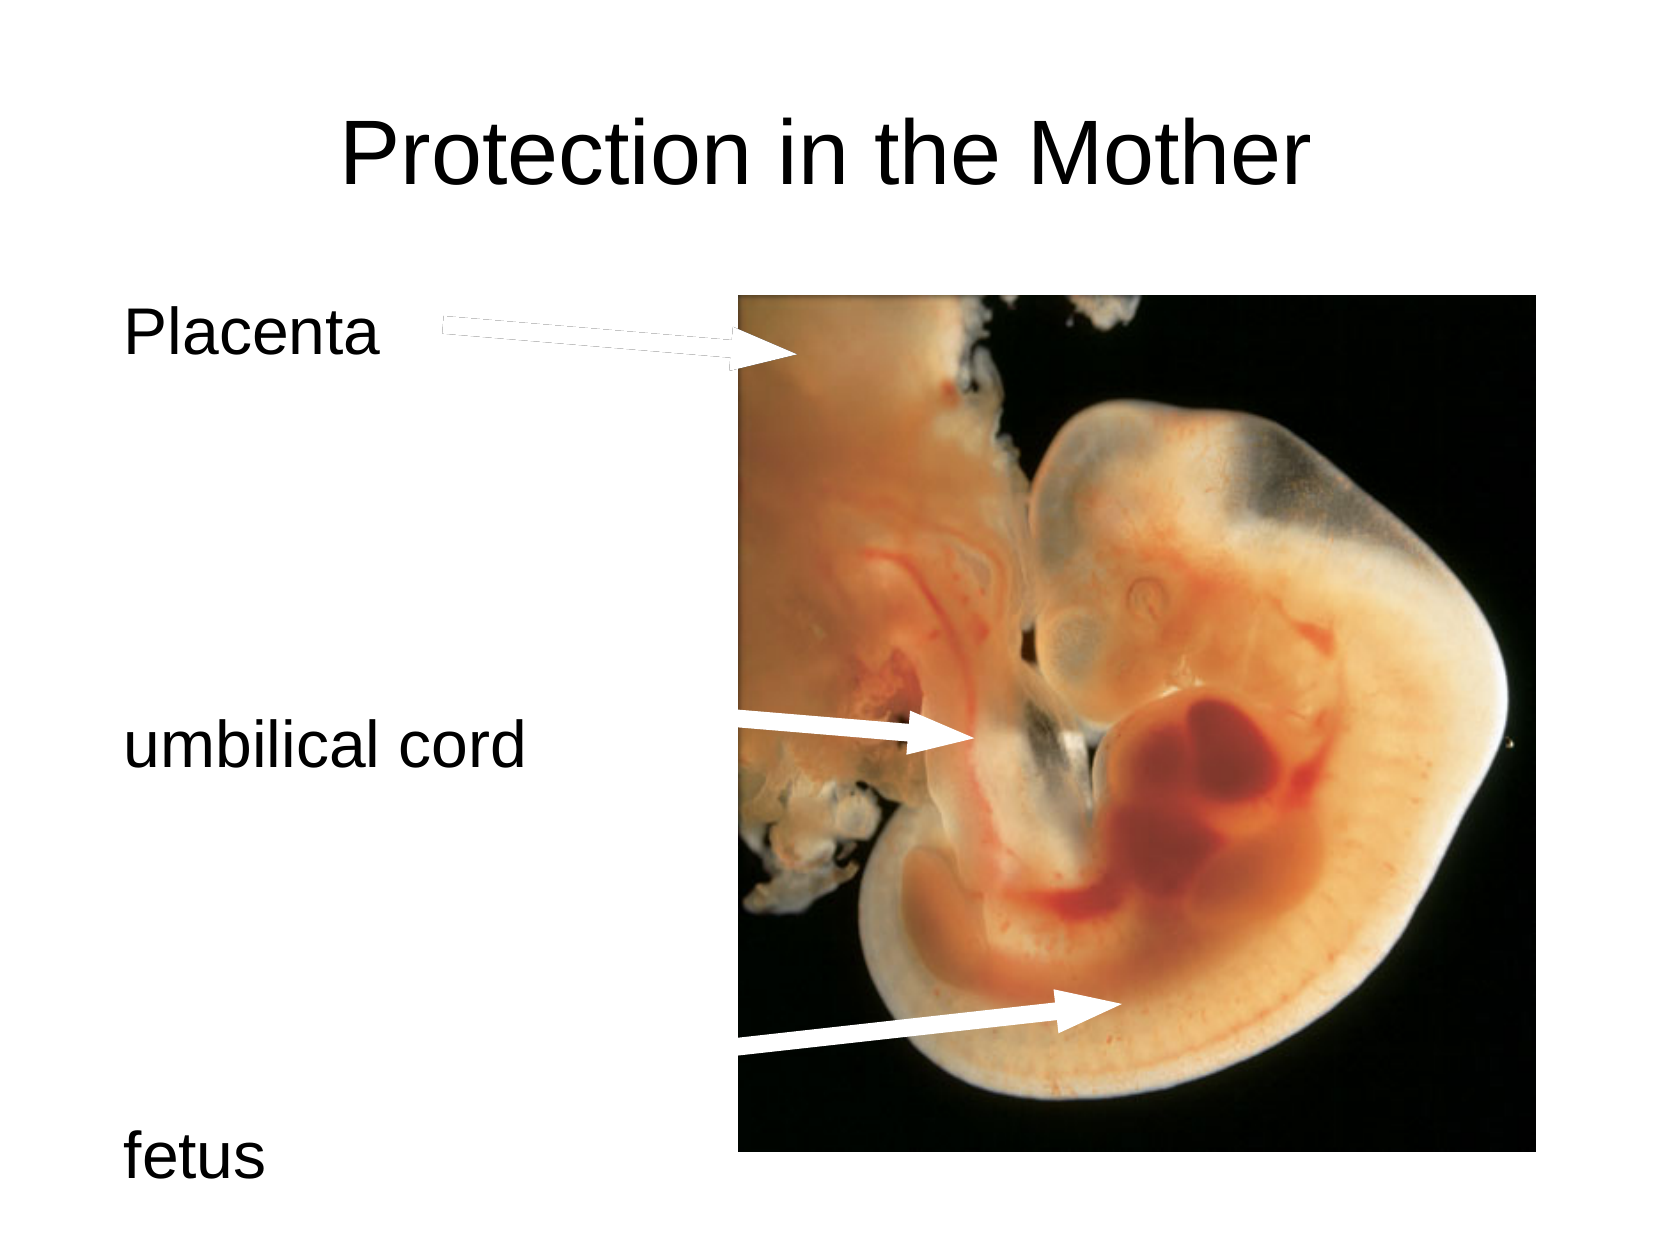

# Protection in the Mother
Placenta
umbilical cord
fetus